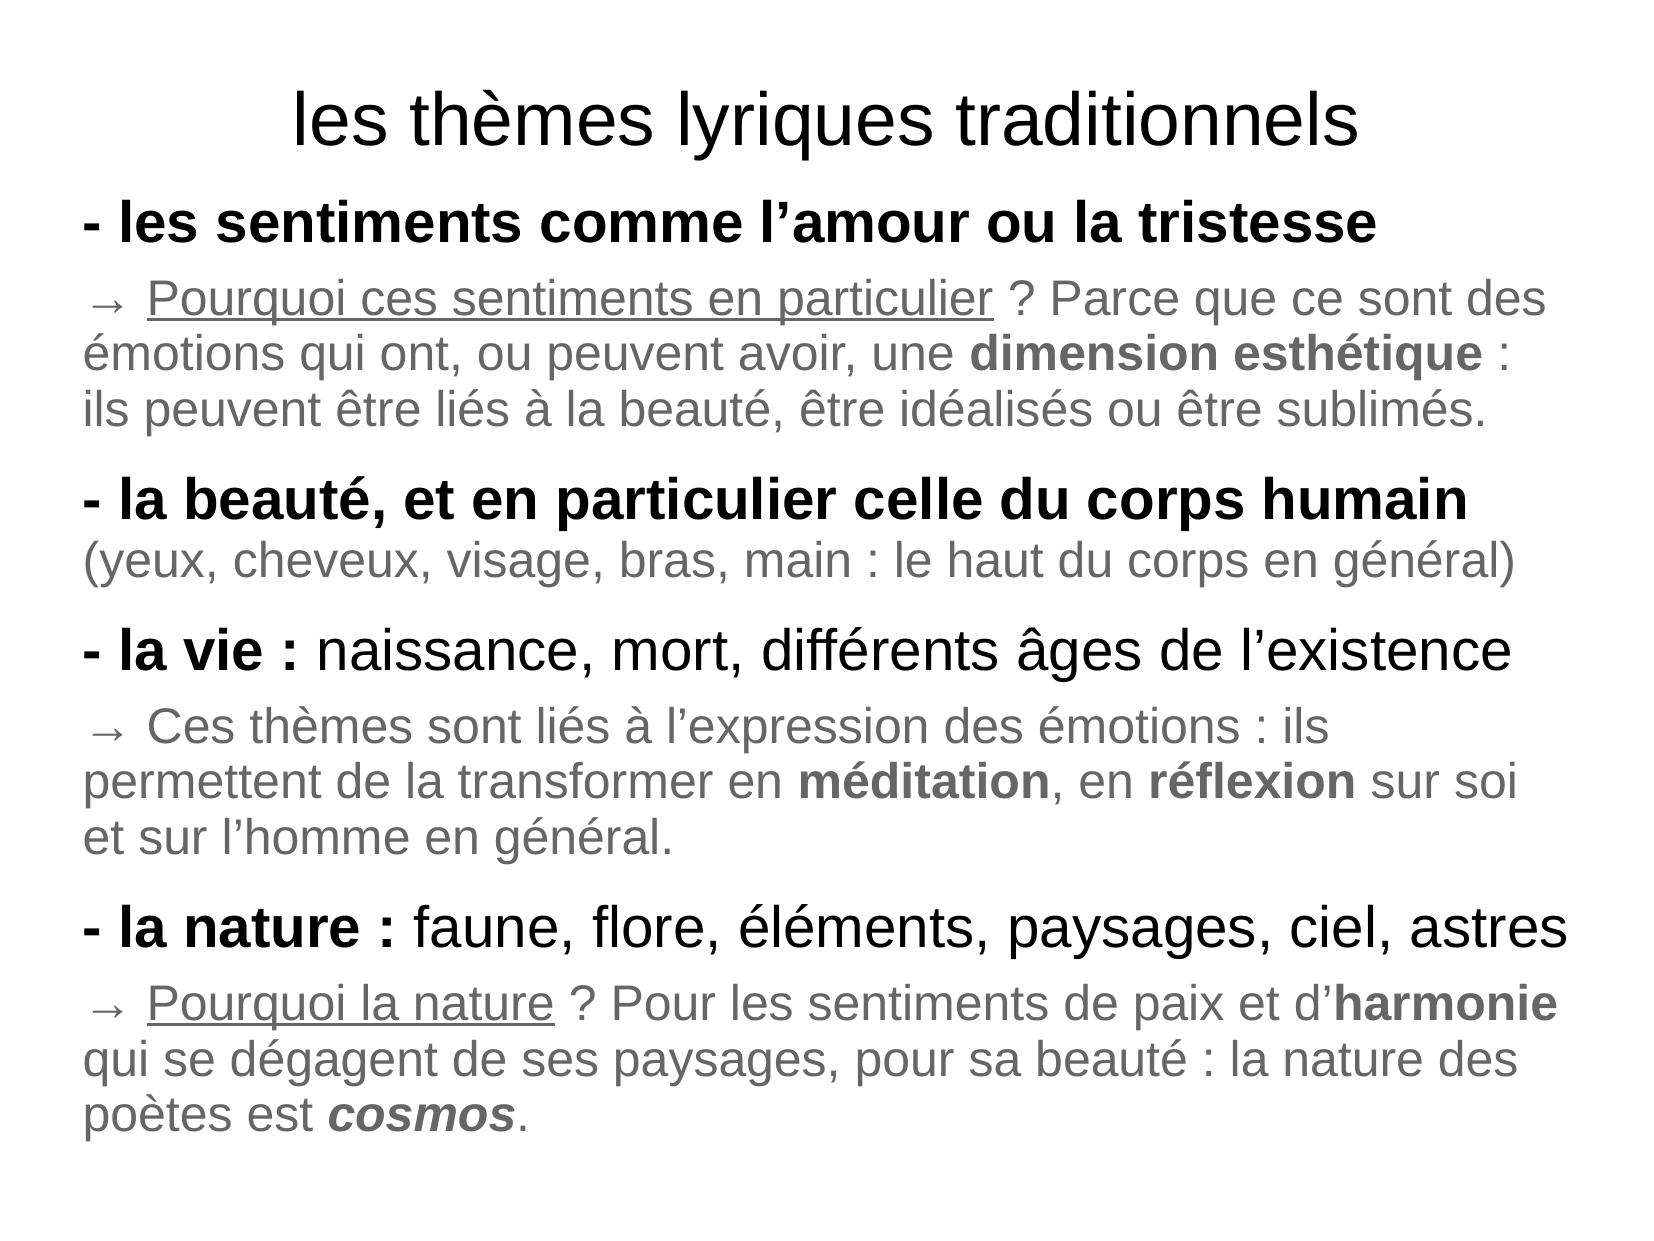

# les thèmes lyriques traditionnels
- les sentiments comme l’amour ou la tristesse
→ Pourquoi ces sentiments en particulier ? Parce que ce sont des émotions qui ont, ou peuvent avoir, une dimension esthétique : ils peuvent être liés à la beauté, être idéalisés ou être sublimés.
- la beauté, et en particulier celle du corps humain (yeux, cheveux, visage, bras, main : le haut du corps en général)
- la vie : naissance, mort, différents âges de l’existence
→ Ces thèmes sont liés à l’expression des émotions : ils permettent de la transformer en méditation, en réflexion sur soi et sur l’homme en général.
- la nature : faune, flore, éléments, paysages, ciel, astres
→ Pourquoi la nature ? Pour les sentiments de paix et d’harmonie qui se dégagent de ses paysages, pour sa beauté : la nature des poètes est cosmos.